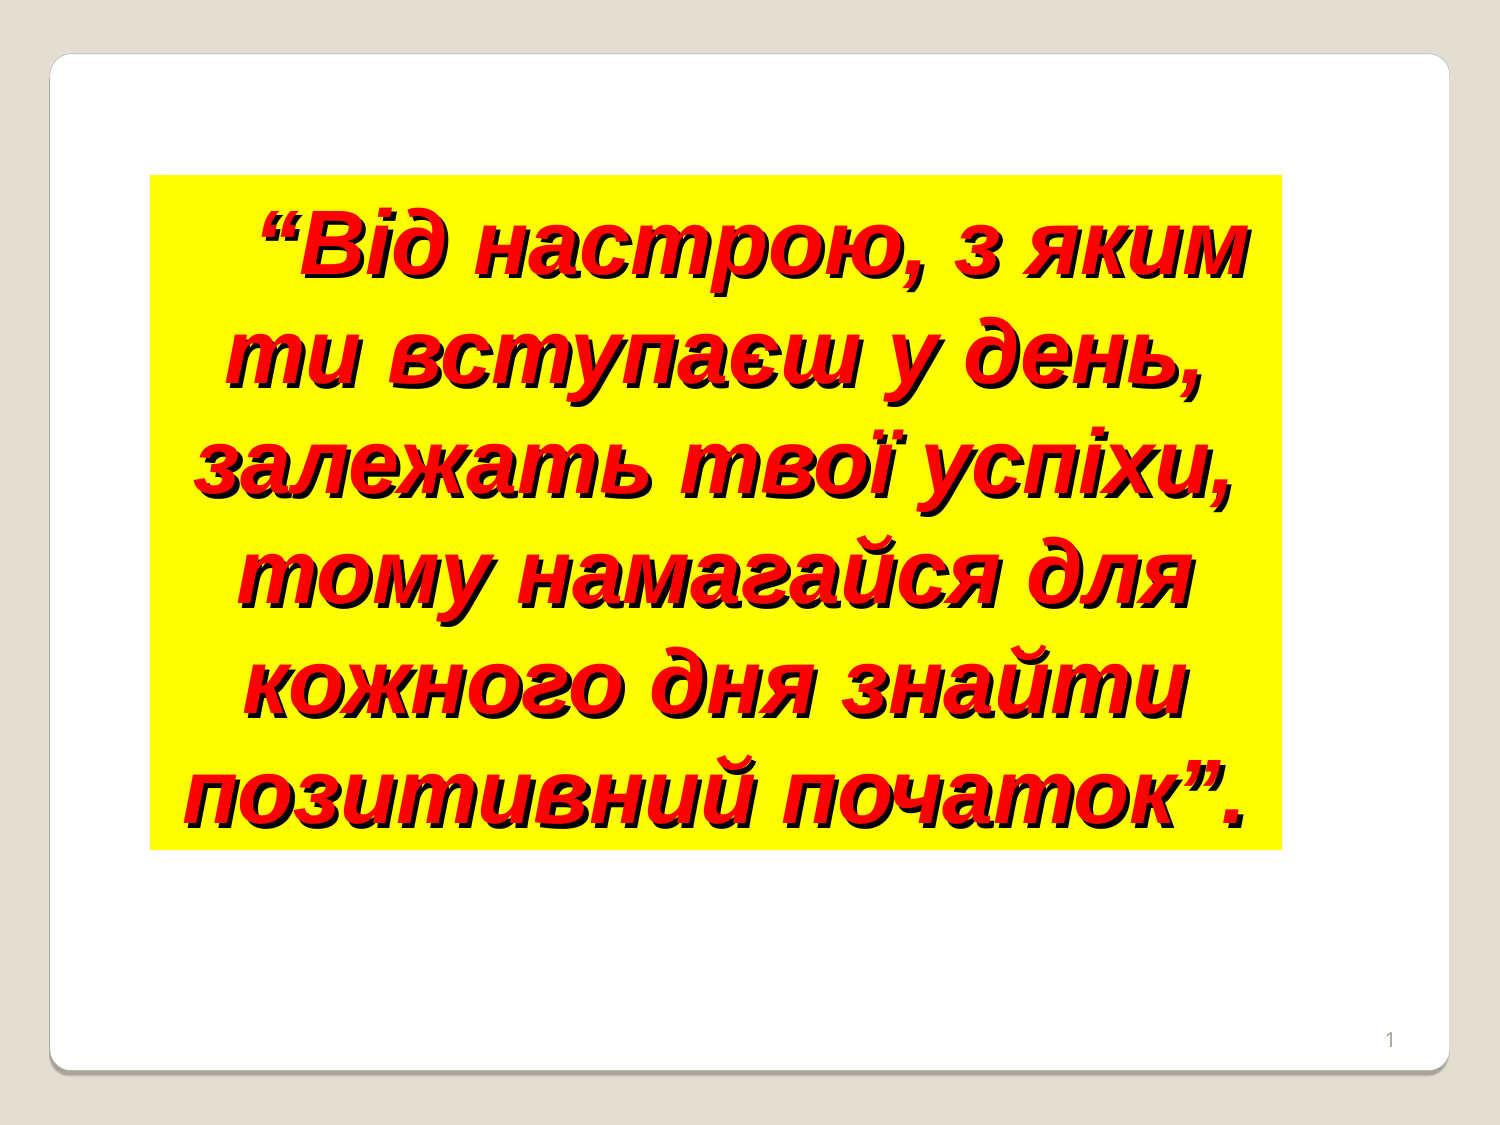

“Від настрою, з яким ти вступаєш у день, залежать твої успіхи, тому намагайся для кожного дня знайти позитивний початок”.